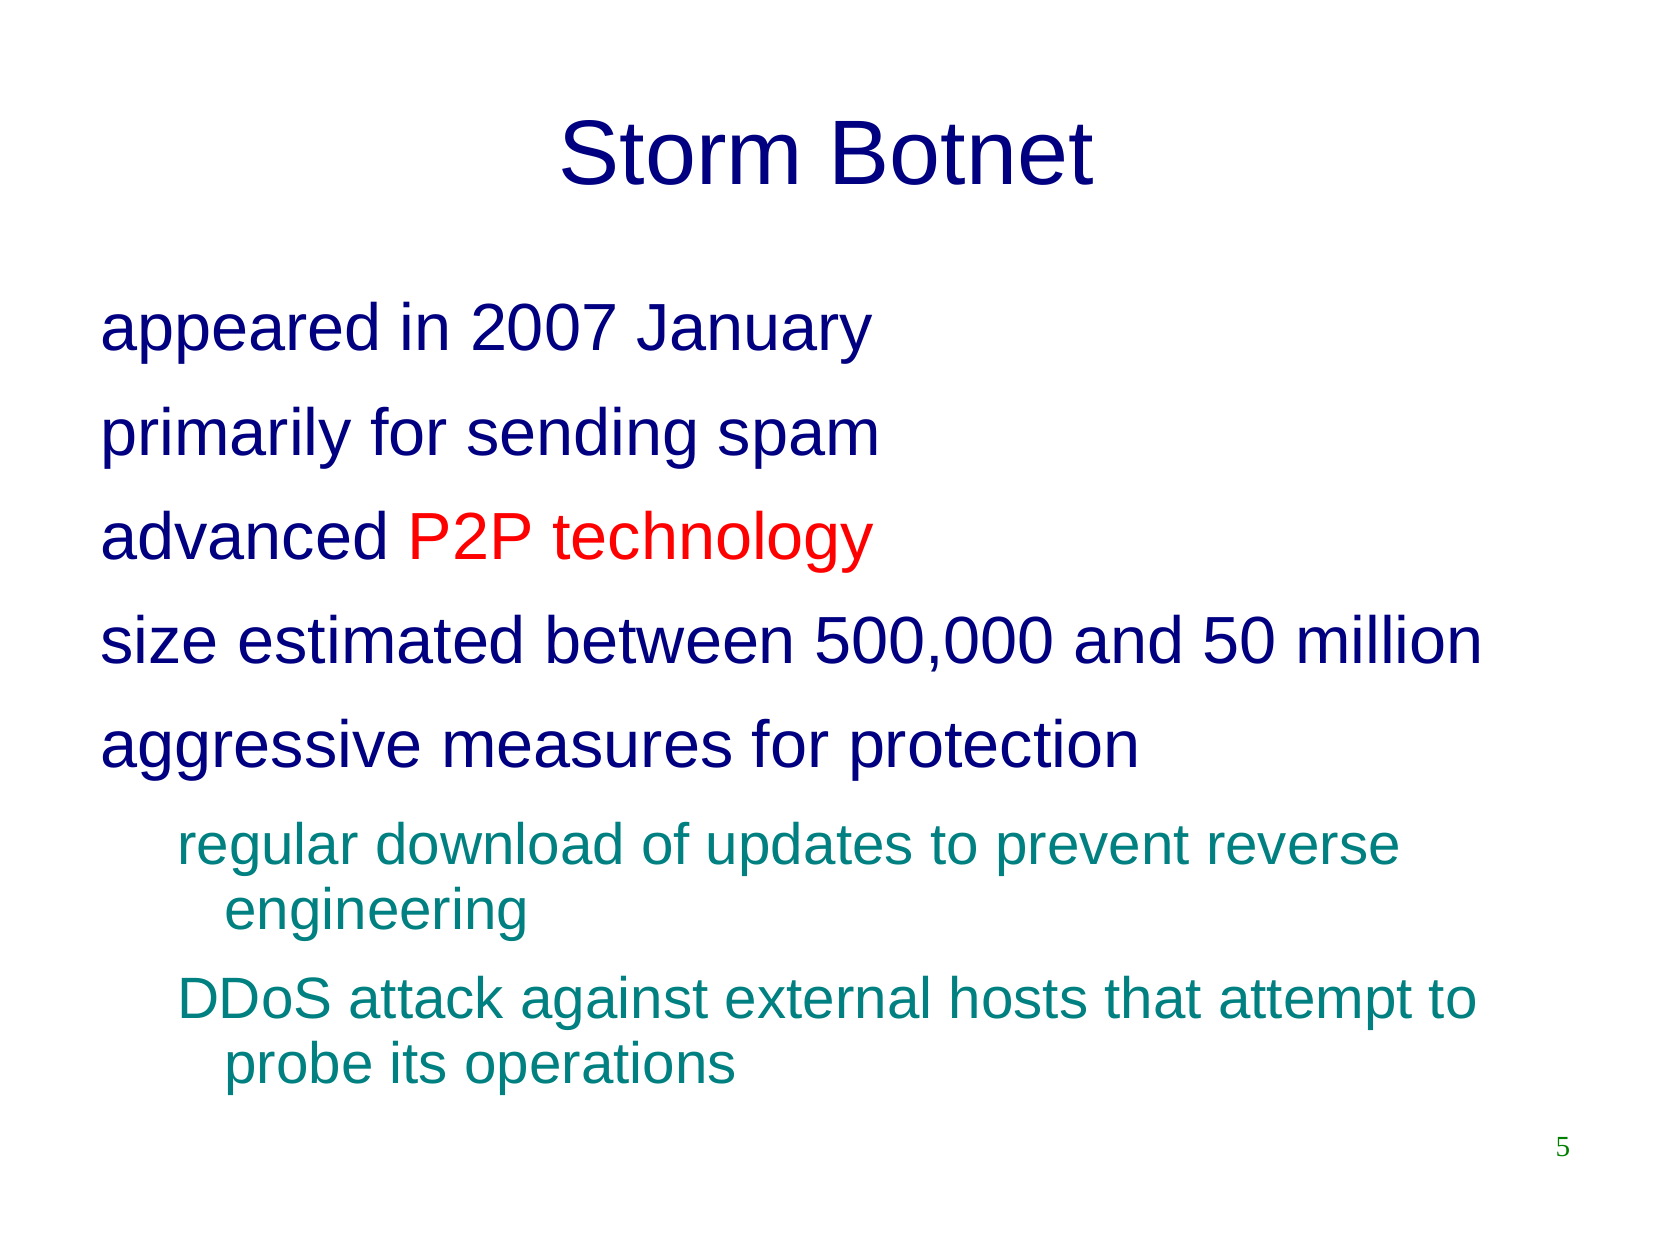

# Storm Botnet
appeared in 2007 January
primarily for sending spam
advanced P2P technology
size estimated between 500,000 and 50 million
aggressive measures for protection
regular download of updates to prevent reverse engineering
DDoS attack against external hosts that attempt to probe its operations
5